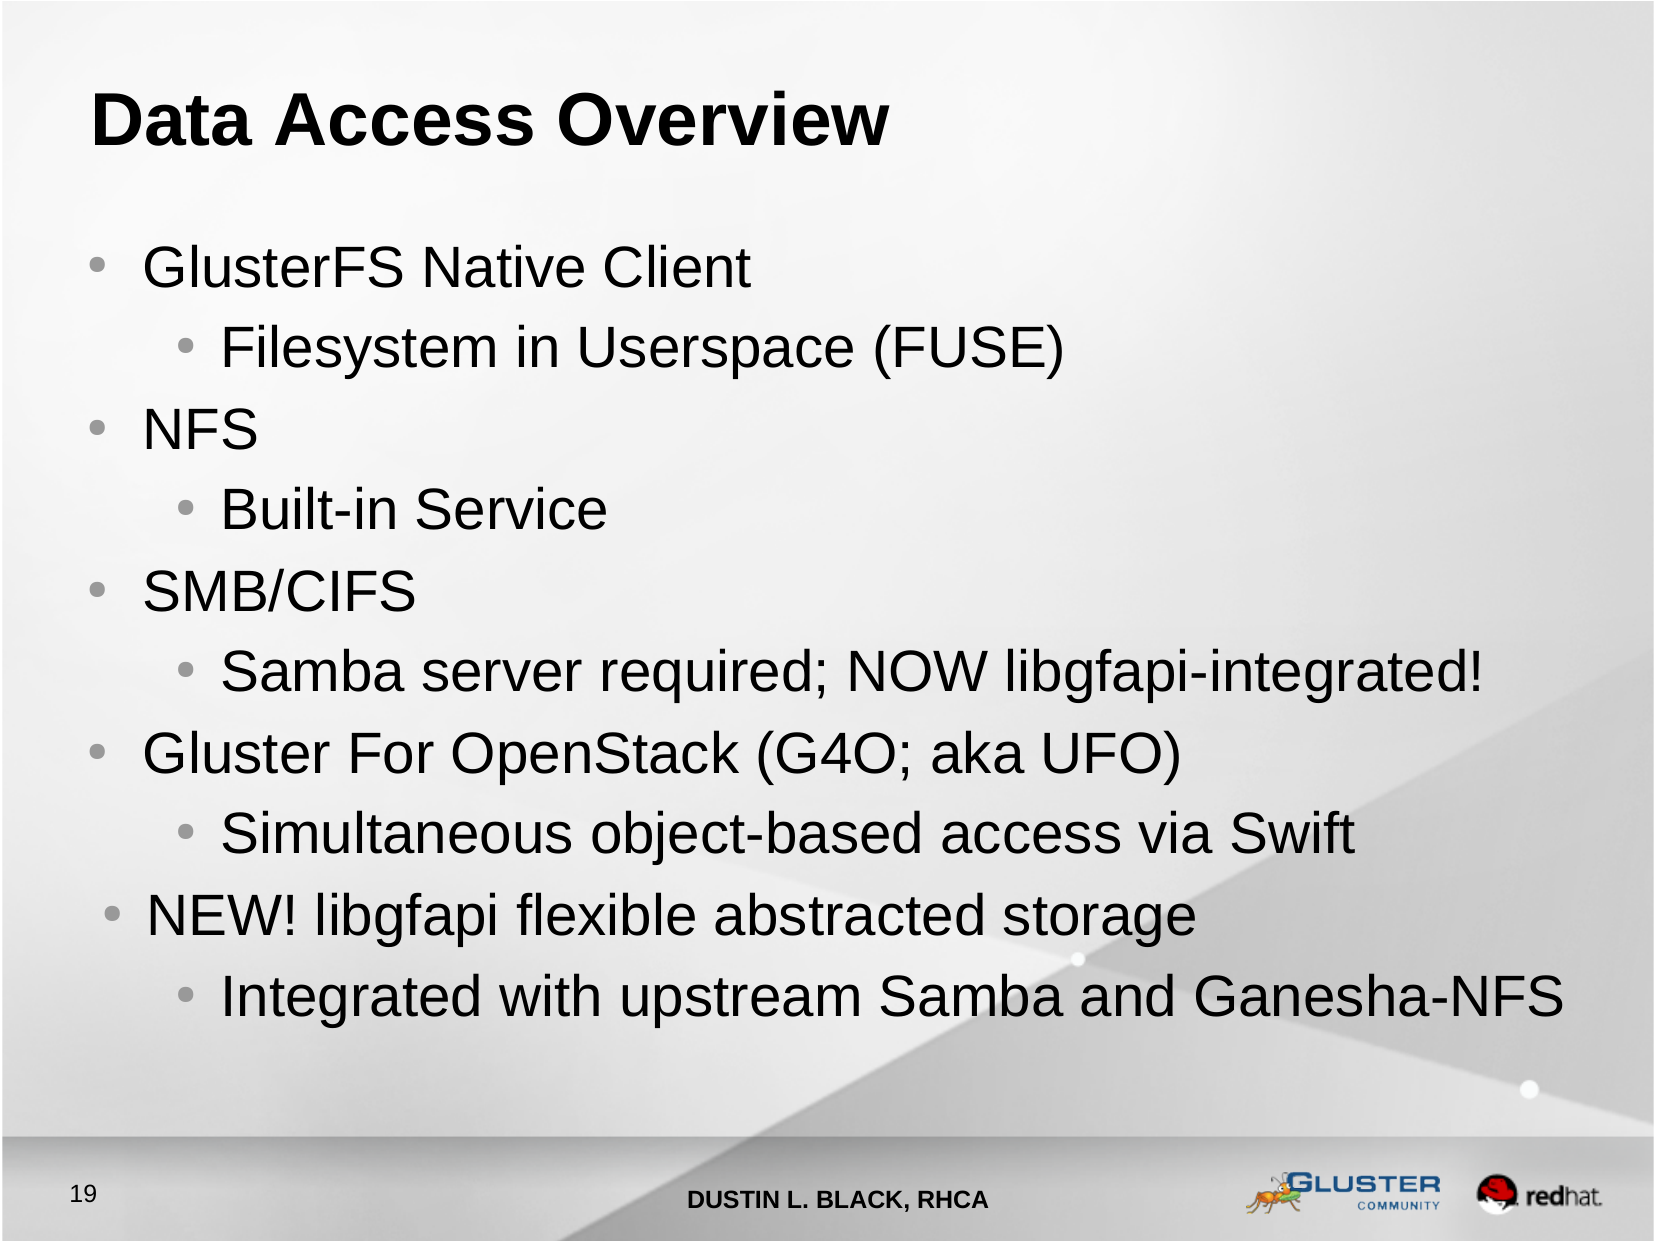

# Data Access Overview
GlusterFS Native Client
Filesystem in Userspace (FUSE)
NFS
Built-in Service
SMB/CIFS
Samba server required; NOW libgfapi-integrated!
Gluster For OpenStack (G4O; aka UFO)
Simultaneous object-based access via Swift
NEW! libgfapi flexible abstracted storage
Integrated with upstream Samba and Ganesha-NFS